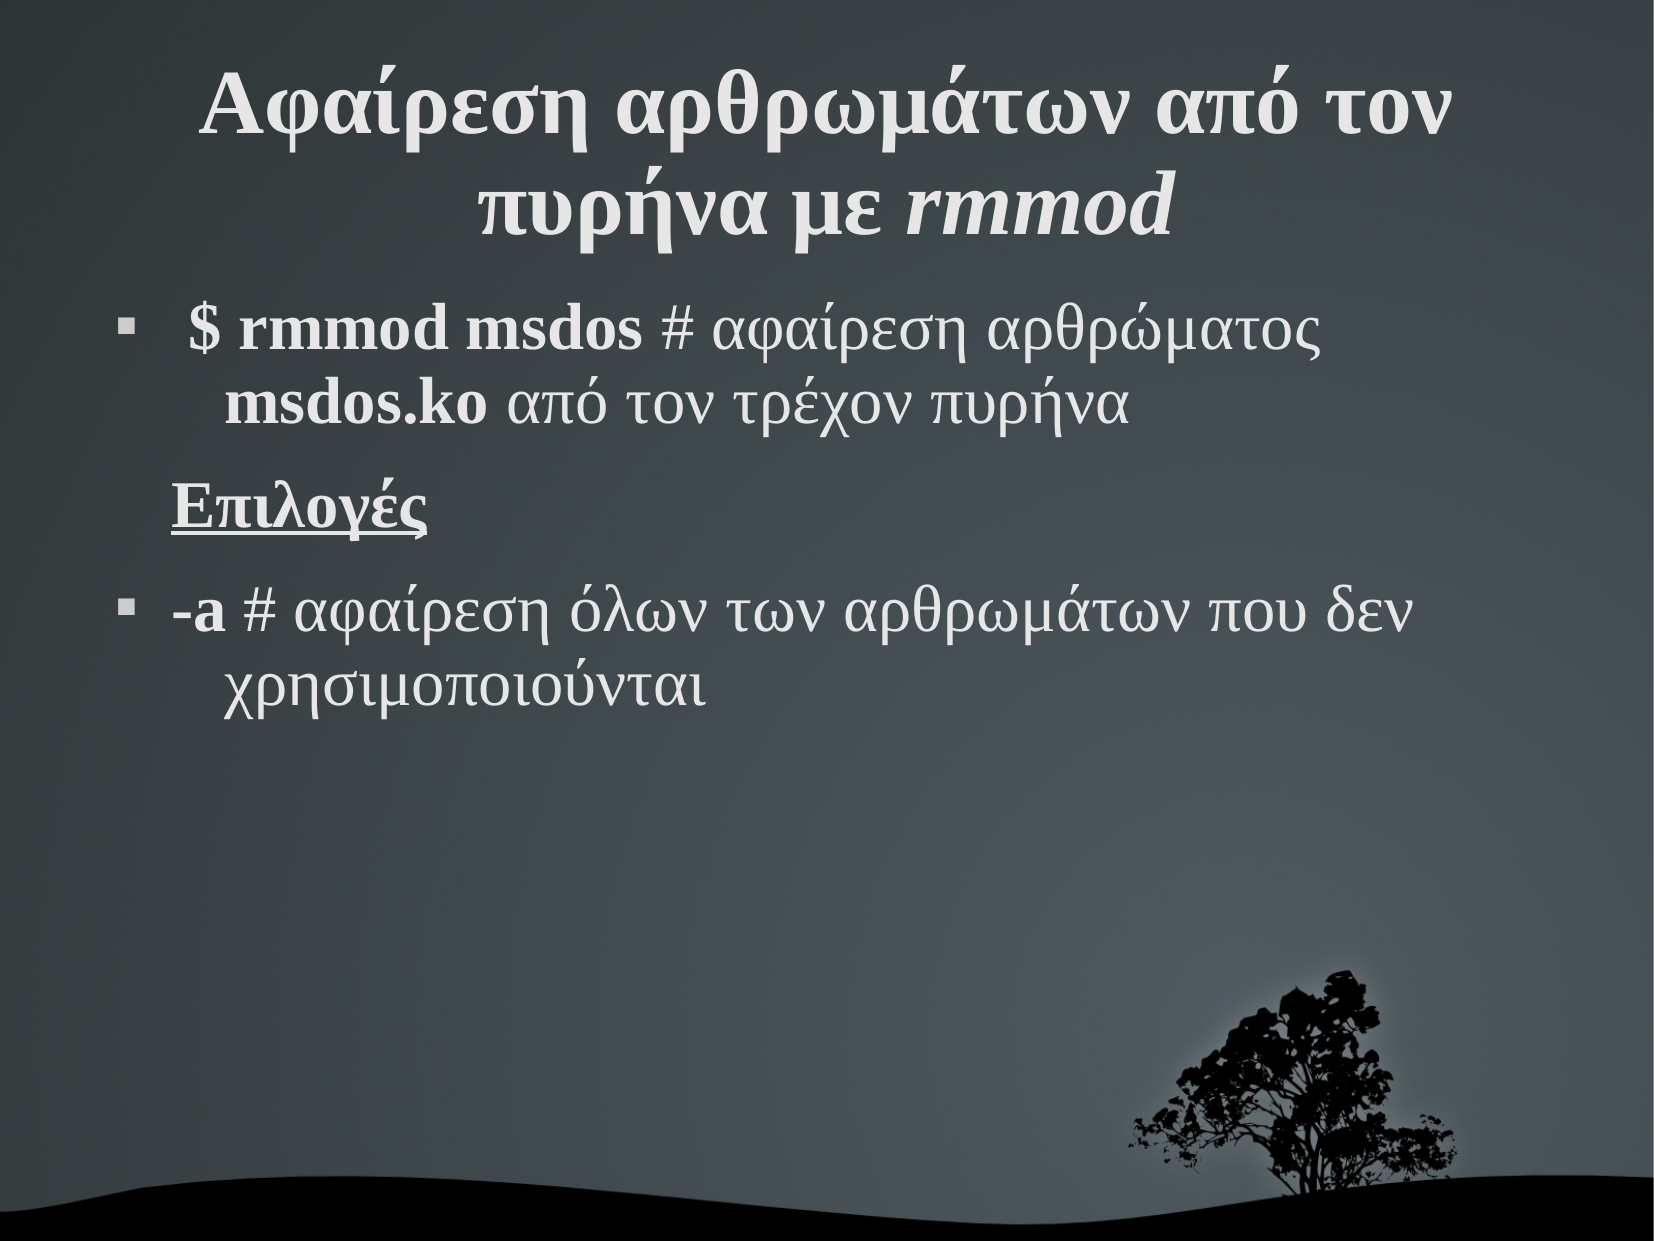

# Αφαίρεση αρθρωμάτων από τον πυρήνα με rmmod
 $ rmmod msdos # αφαίρεση αρθρώματος msdos.ko από τον τρέχον πυρήνα
Επιλογές
-a # αφαίρεση όλων των αρθρωμάτων που δεν χρησιμοποιούνται